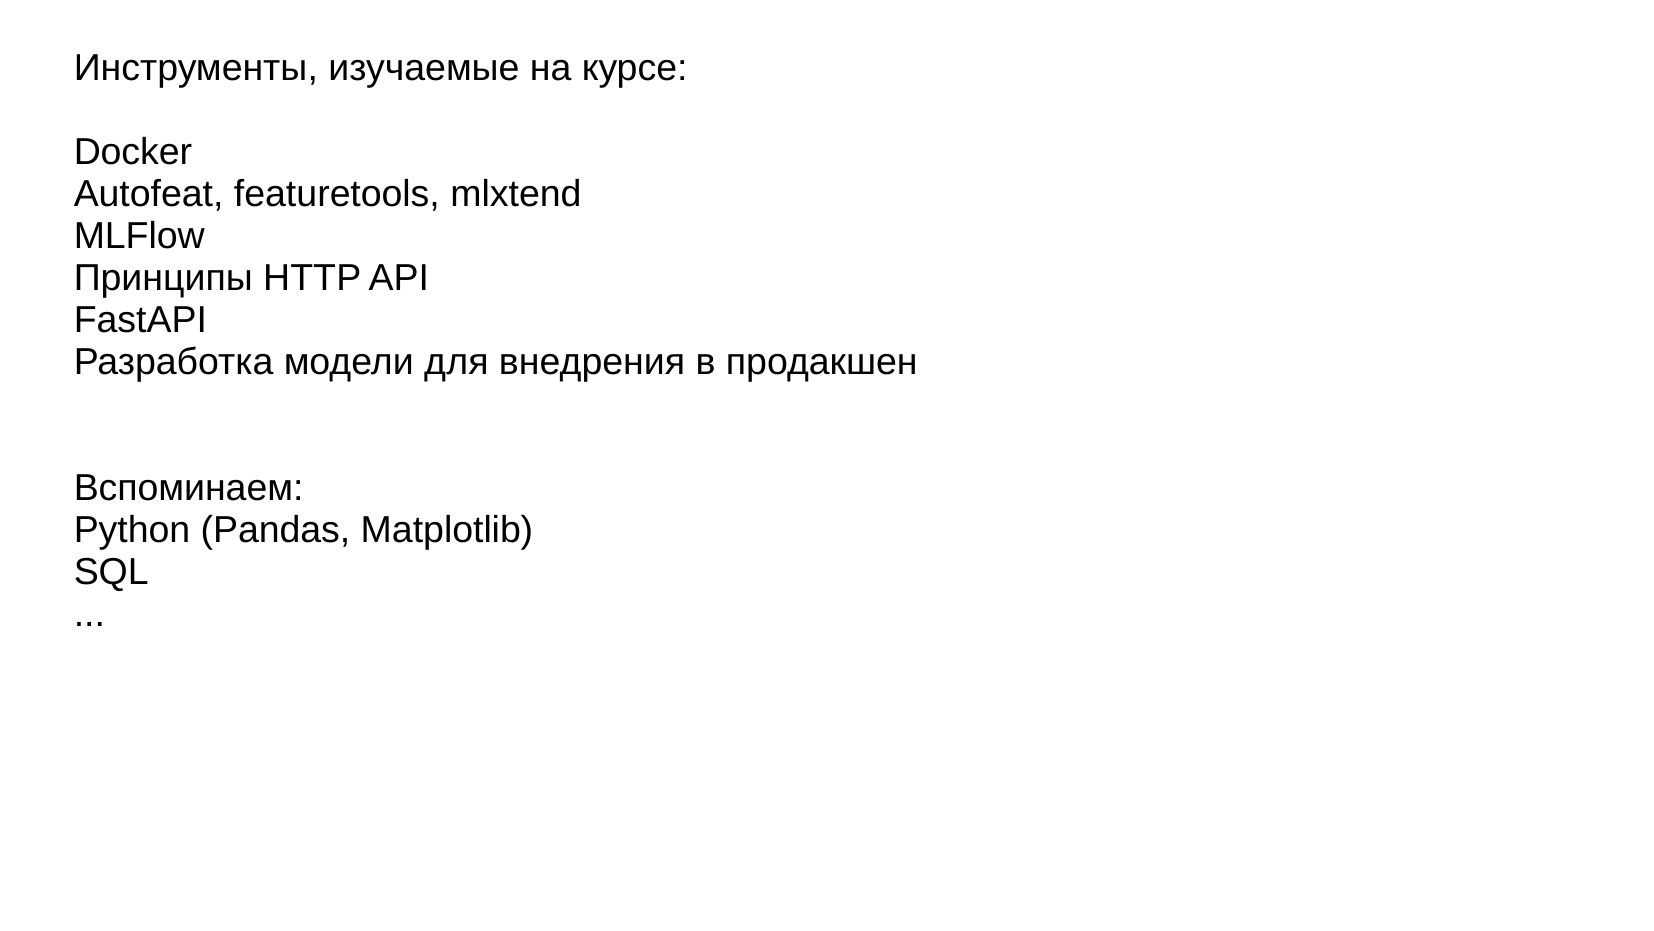

Инструменты, изучаемые на курсе:
Docker
Autofeat, featuretools, mlxtend
MLFlow
Принципы HTTP API
FastAPI
Разработка модели для внедрения в продакшен
Вспоминаем:
Python (Pandas, Matplotlib)
SQL
...